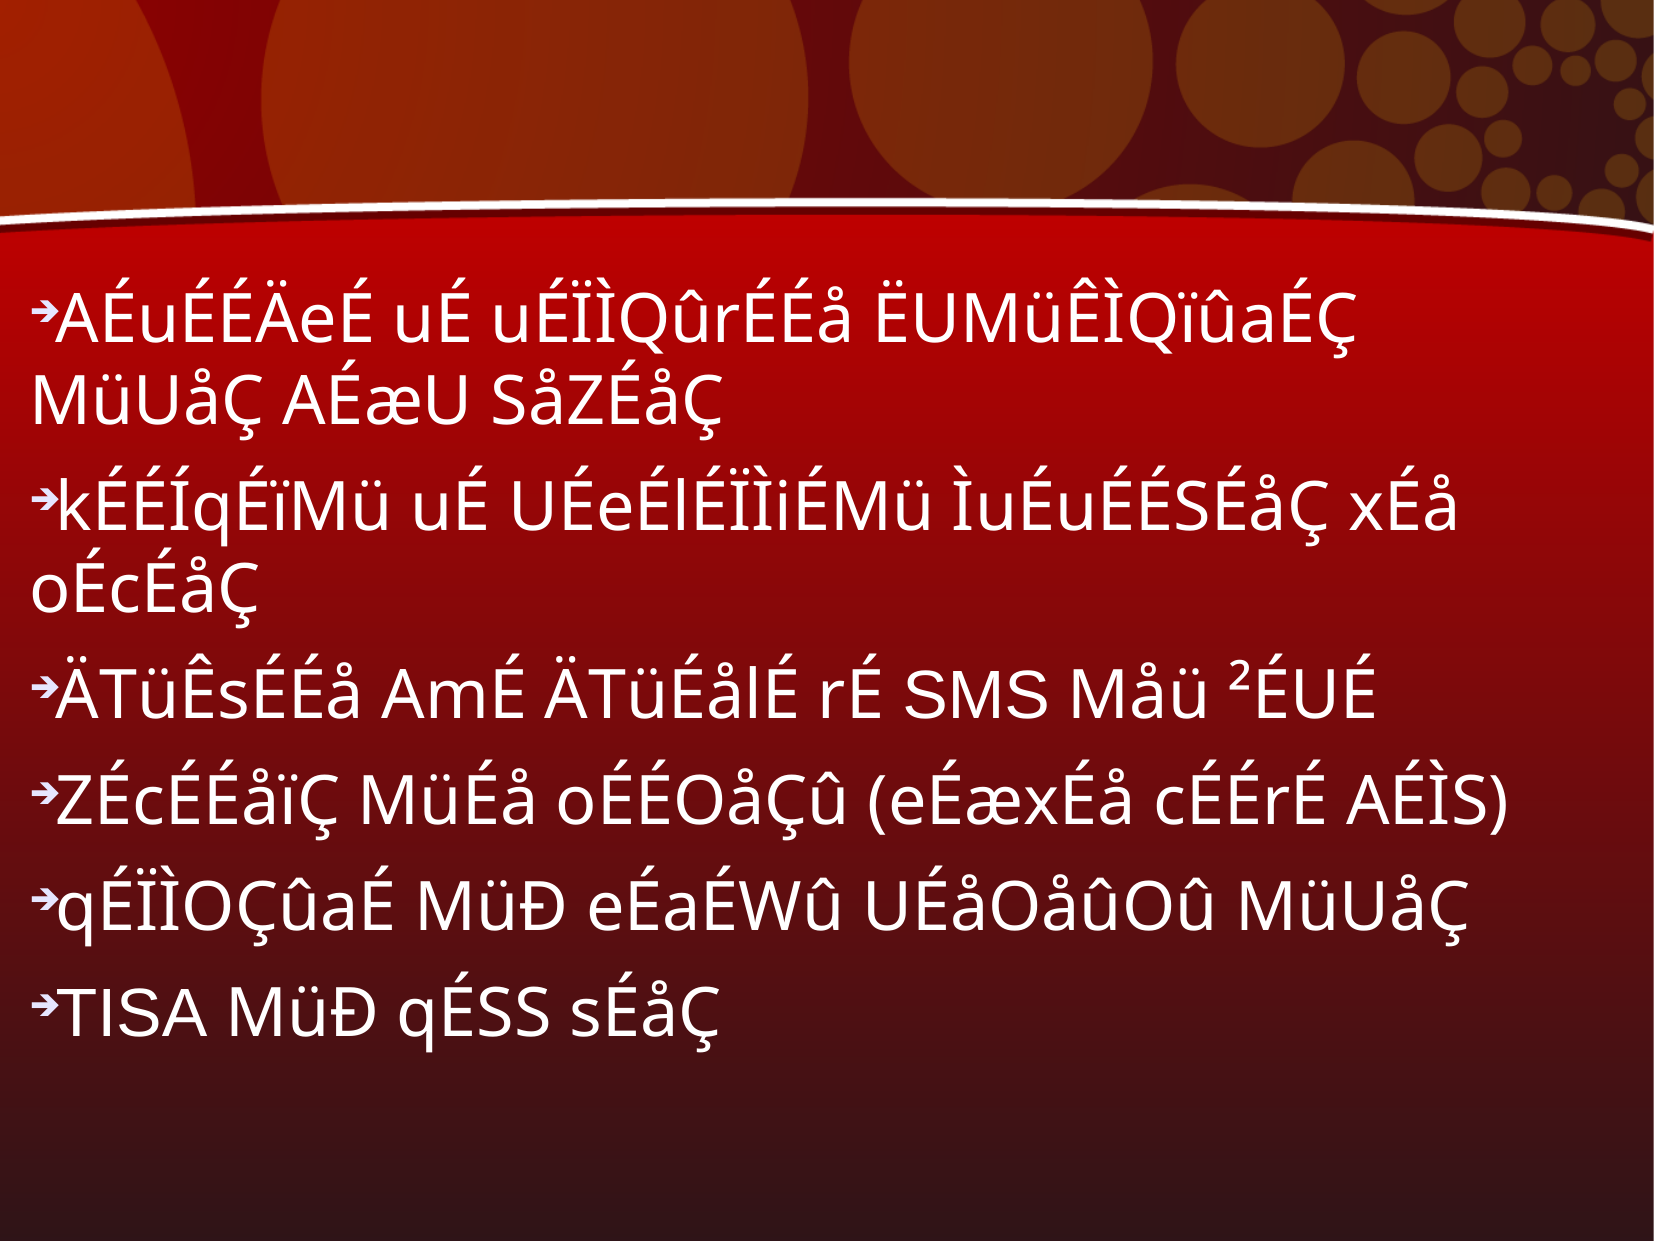

#
AÉuÉÉÄeÉ uÉ uÉÏÌQûrÉÉå ËUMüÊÌQïûaÉÇ MüUåÇ AÉæU SåZÉåÇ
kÉÉÍqÉïMü uÉ UÉeÉlÉÏÌiÉMü ÌuÉuÉÉSÉåÇ xÉå oÉcÉåÇ
ÄTüÊsÉÉå AmÉ ÄTüÉålÉ rÉ SMS Måü ²ÉUÉ
ZÉcÉÉåïÇ MüÉå oÉÉOåÇû (eÉæxÉå cÉÉrÉ AÉÌS)
qÉÏÌOÇûaÉ MüÐ eÉaÉWû UÉåOåûOû MüUåÇ
TISA MüÐ qÉSS sÉåÇ